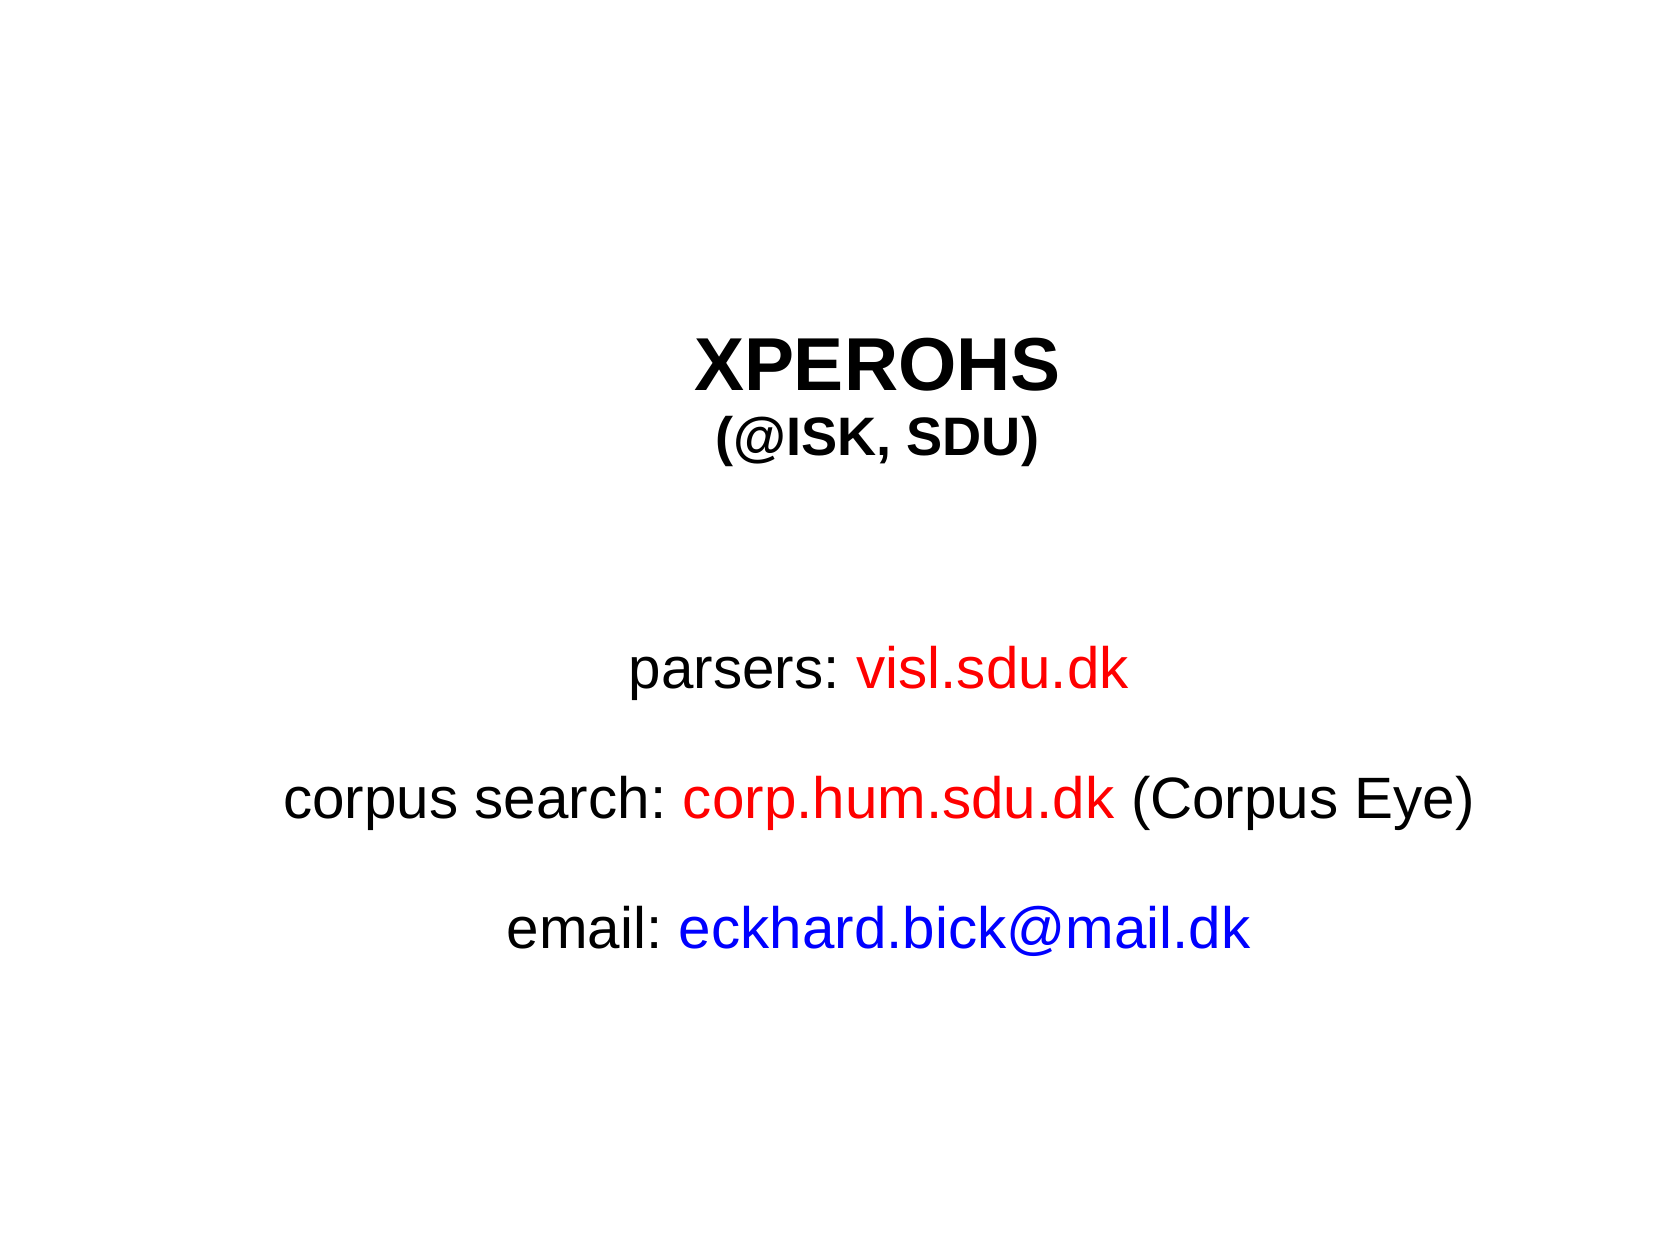

XPEROHS
(@ISK, SDU)
# parsers: visl.sdu.dk corpus search: corp.hum.sdu.dk (Corpus Eye) email: eckhard.bick@mail.dk